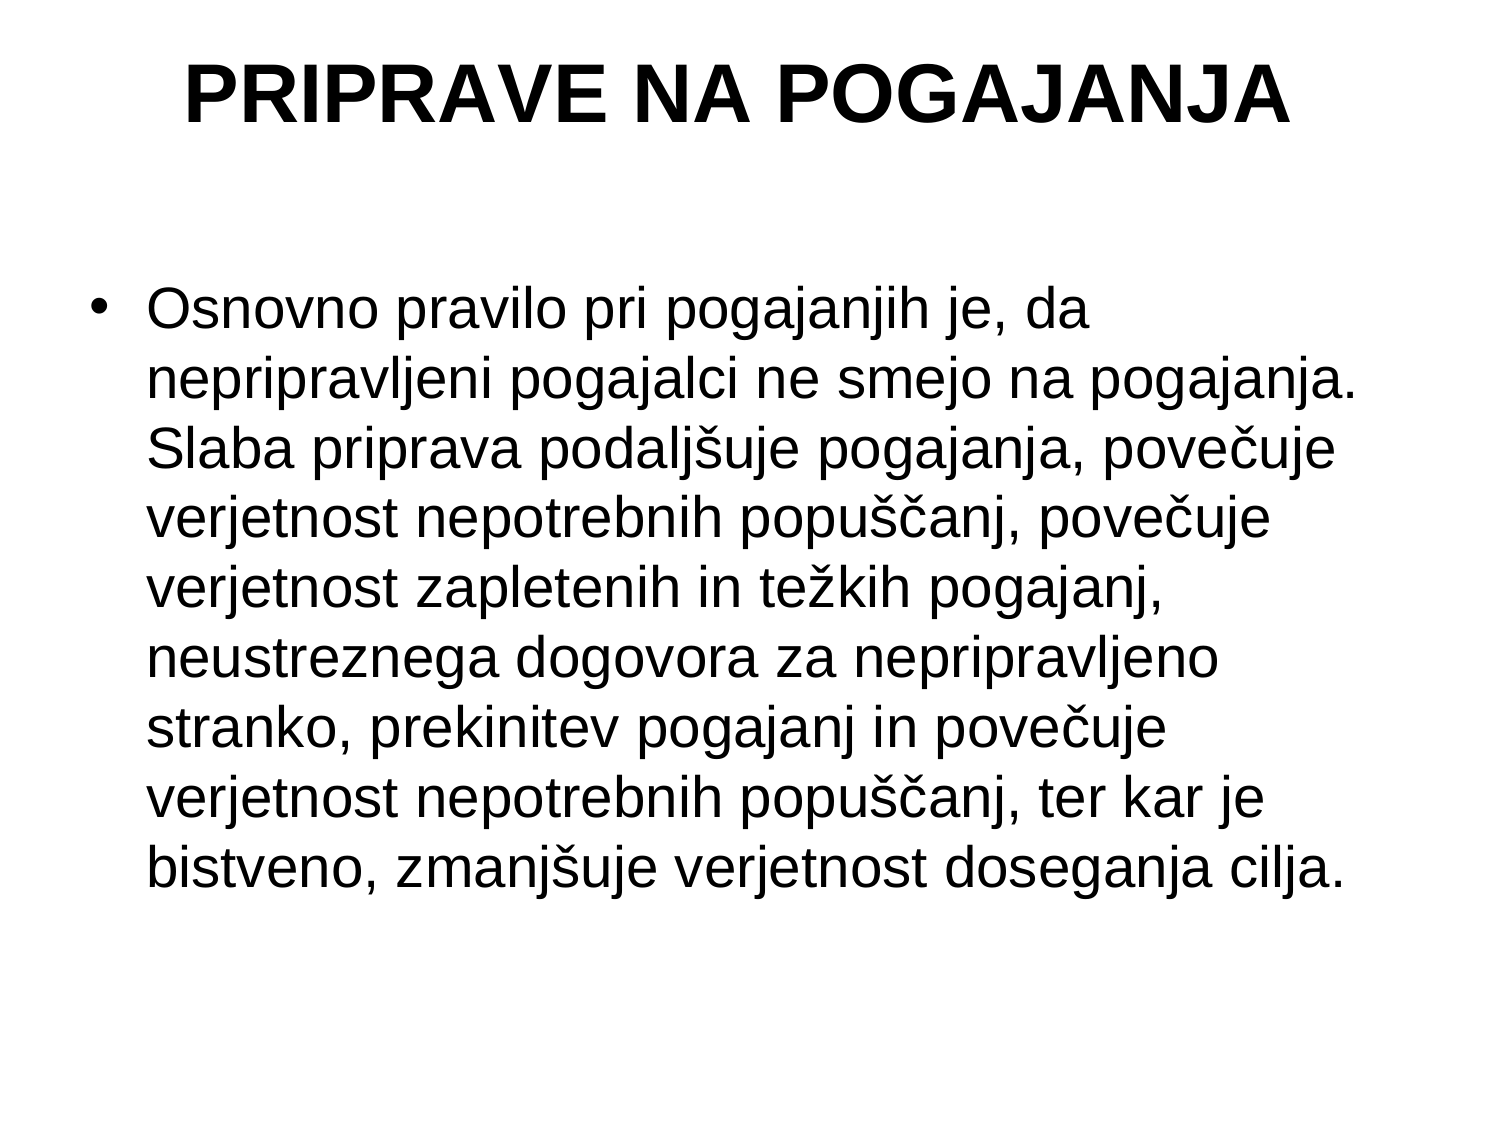

# PRIPRAVE NA POGAJANJA
Osnovno pravilo pri pogajanjih je, da nepripravljeni pogajalci ne smejo na pogajanja. Slaba priprava podaljšuje pogajanja, povečuje verjetnost nepotrebnih popuščanj, povečuje verjetnost zapletenih in težkih pogajanj, neustreznega dogovora za nepripravljeno stranko, prekinitev pogajanj in povečuje verjetnost nepotrebnih popuščanj, ter kar je bistveno, zmanjšuje verjetnost doseganja cilja.